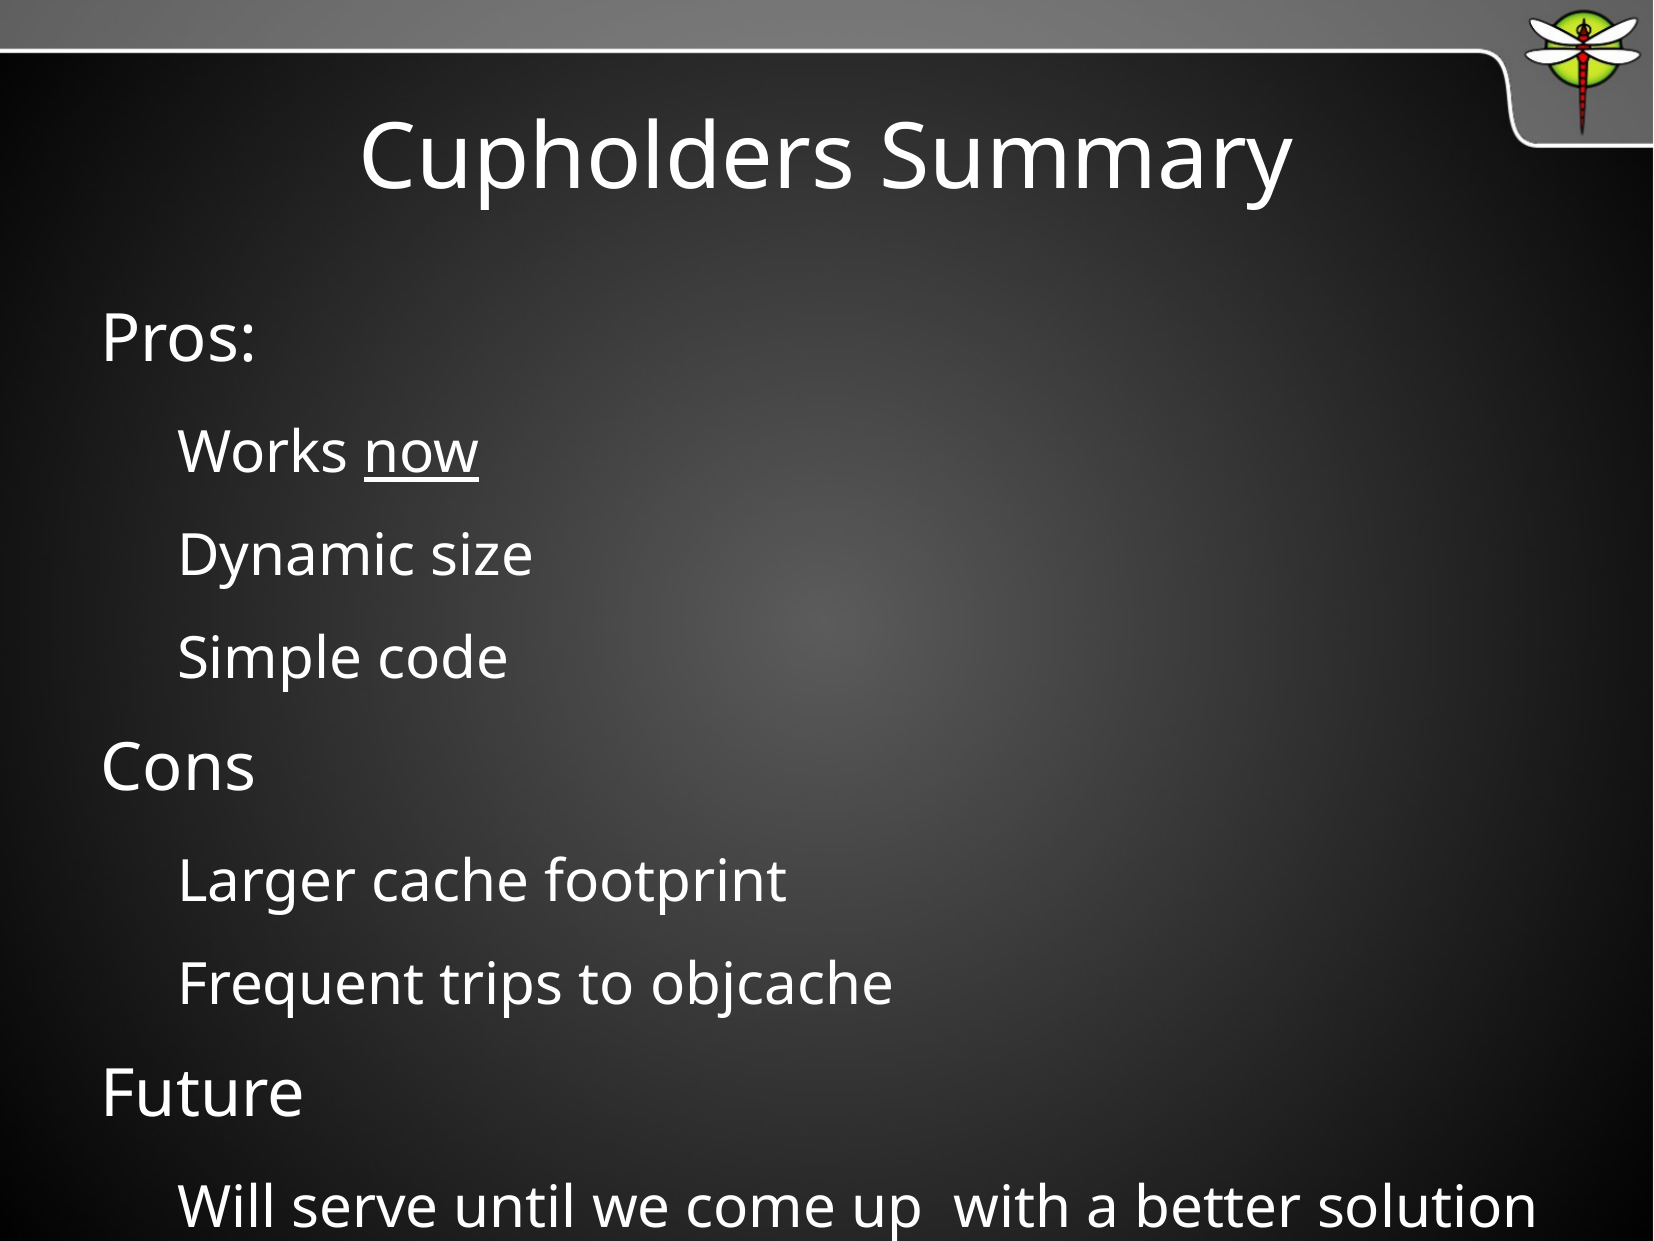

# Cupholders Summary
Pros:
Works now
Dynamic size
Simple code
Cons
Larger cache footprint
Frequent trips to objcache
Future
Will serve until we come up with a better solution